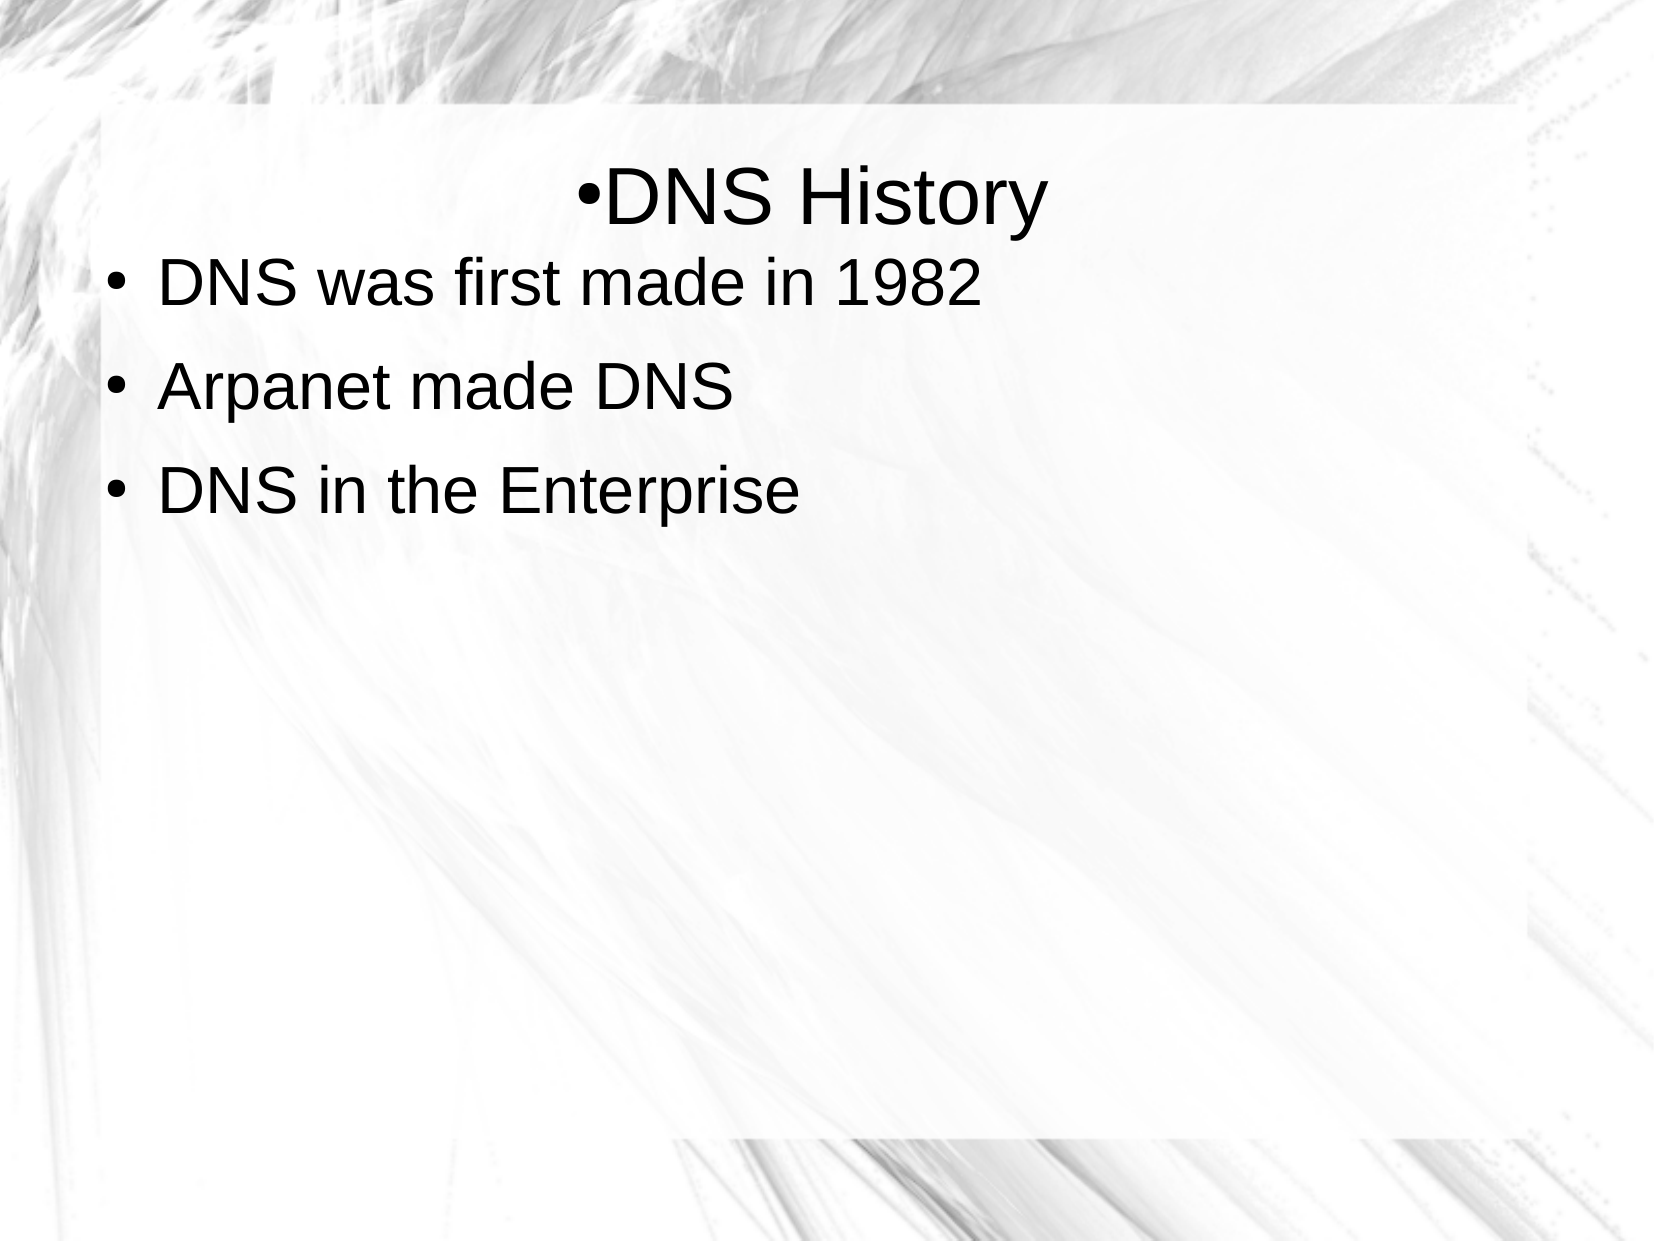

# DNS History
DNS was first made in 1982
Arpanet made DNS
DNS in the Enterprise